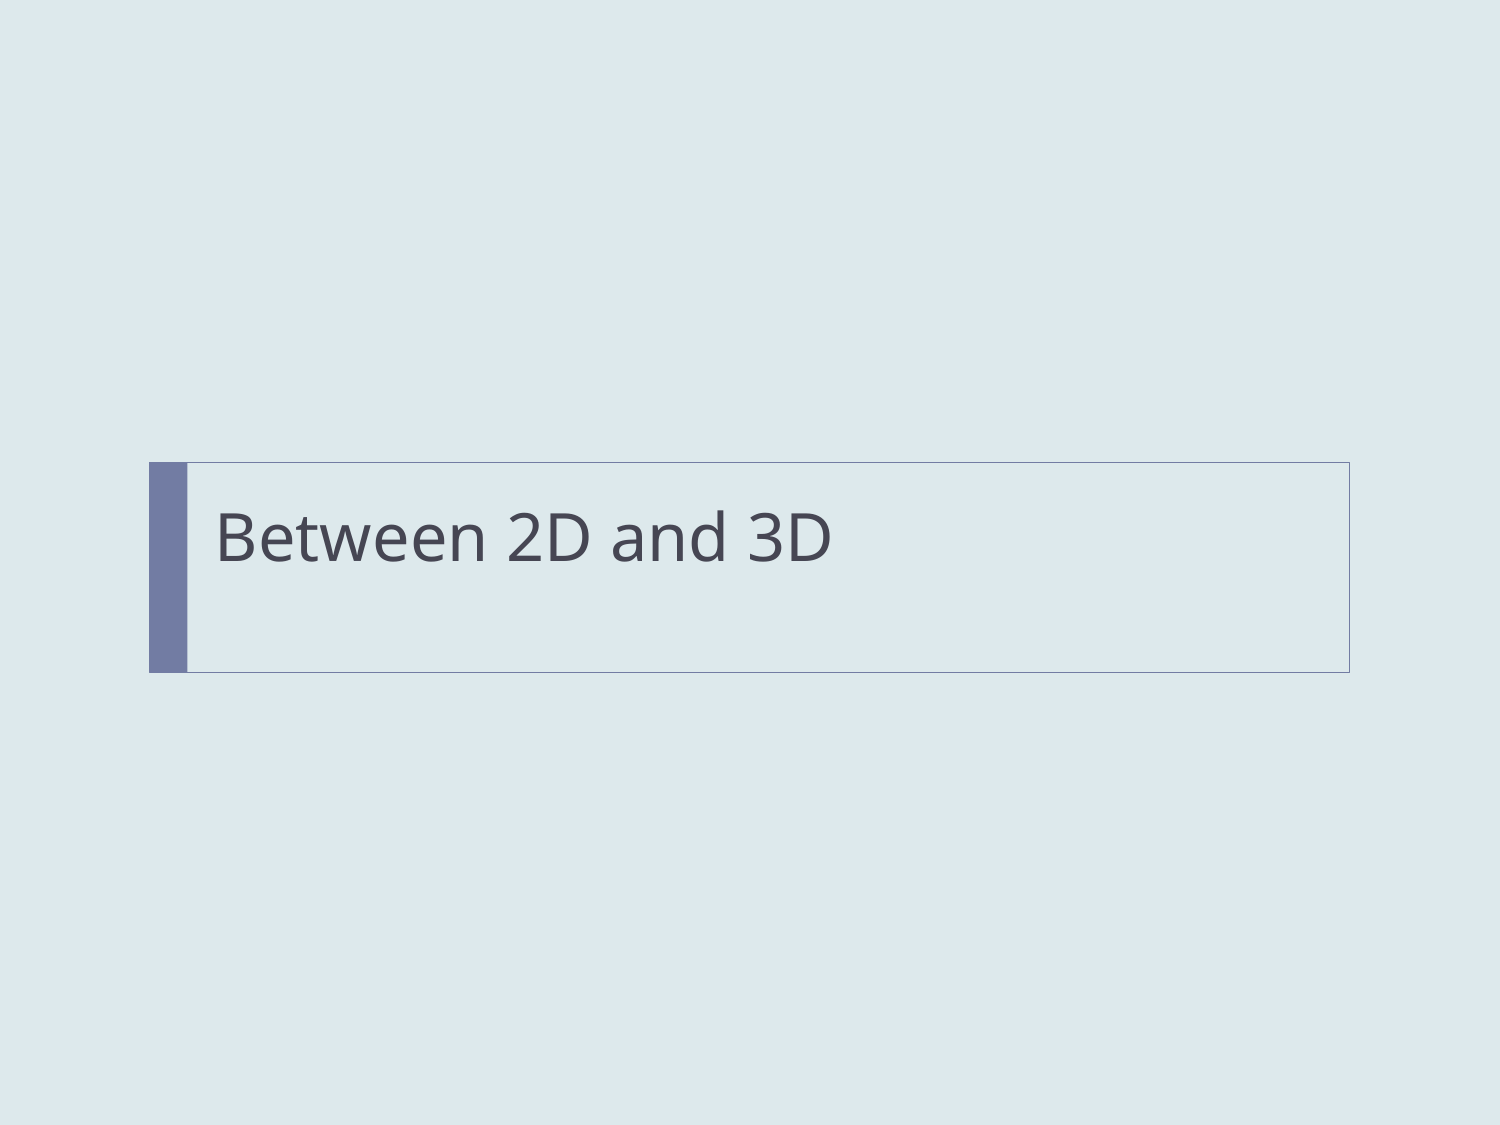

# Between 2D and 3D
Benasque RNA